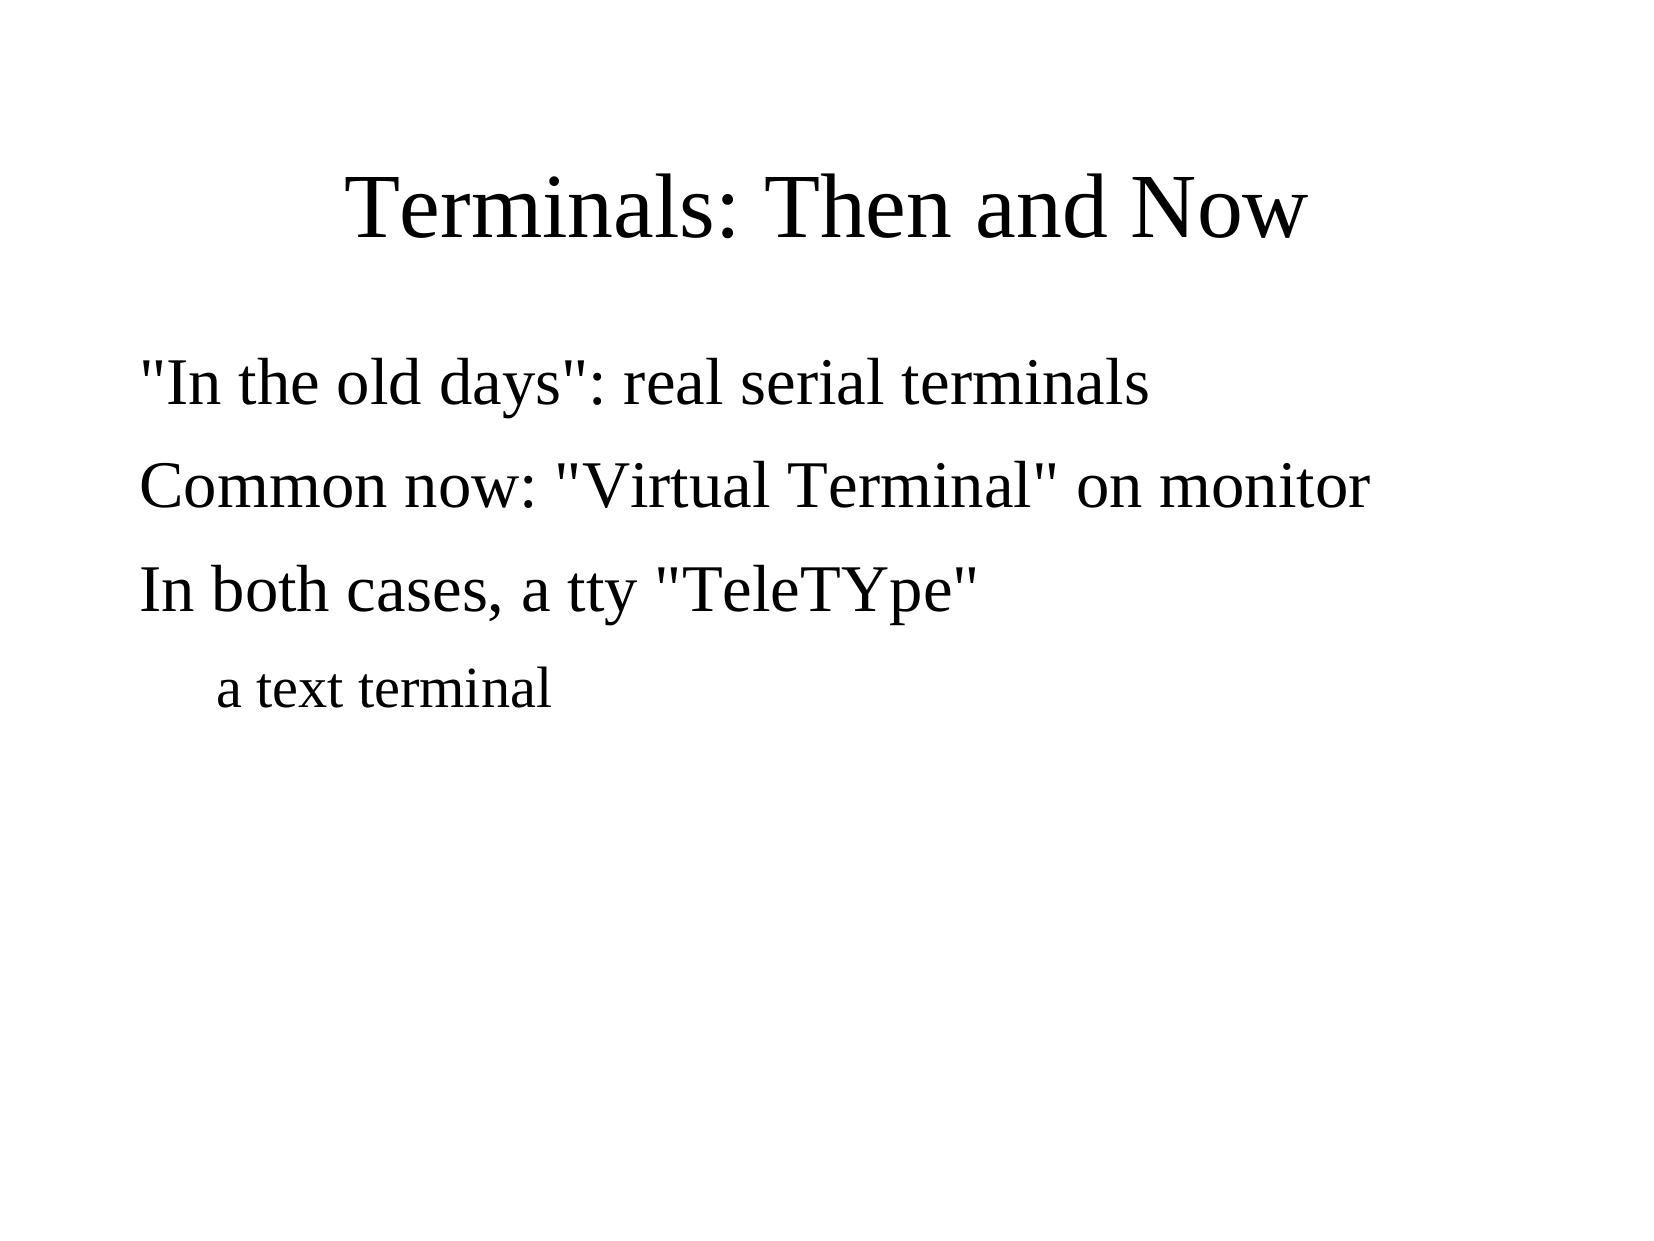

# Terminals: Then and Now
"In the old days": real serial terminals
Common now: "Virtual Terminal" on monitor
In both cases, a tty "TeleTYpe"
a text terminal